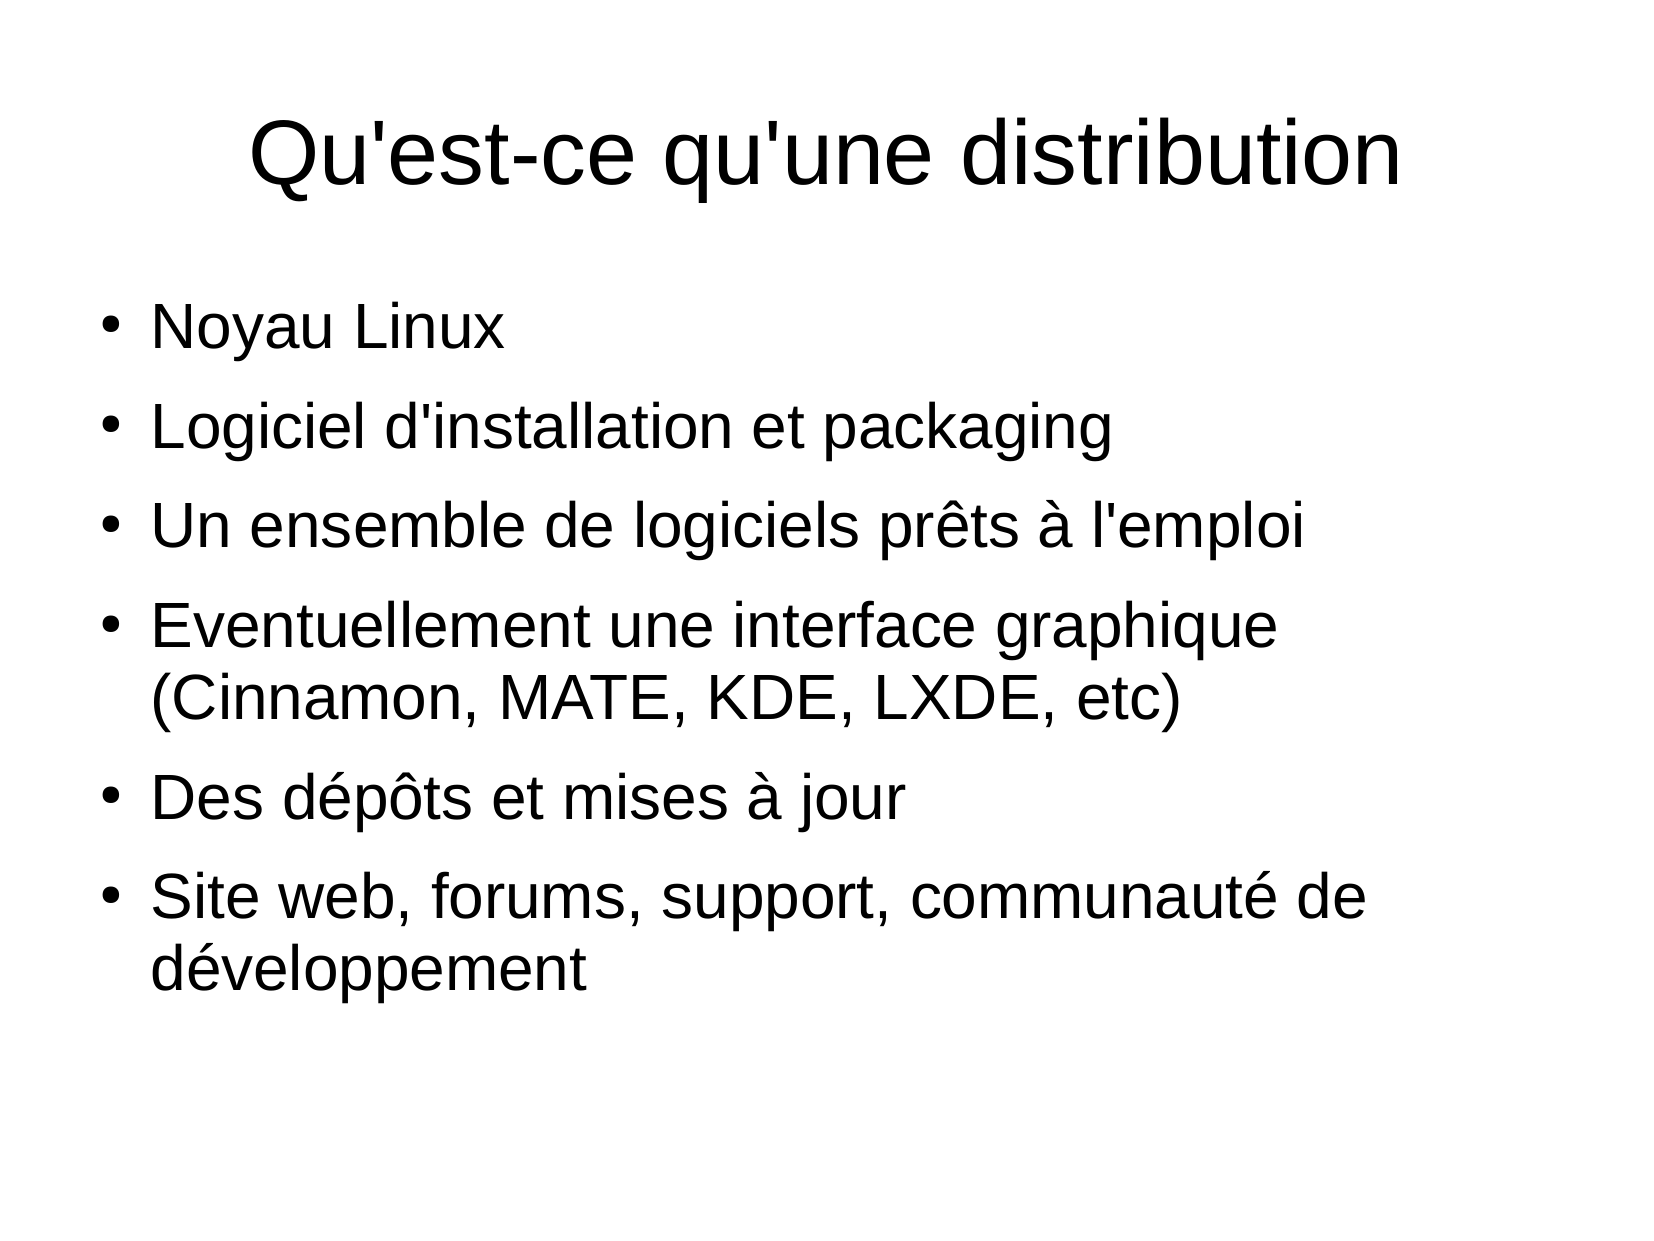

# Qu'est-ce qu'une distribution
Noyau Linux
Logiciel d'installation et packaging
Un ensemble de logiciels prêts à l'emploi
Eventuellement une interface graphique (Cinnamon, MATE, KDE, LXDE, etc)
Des dépôts et mises à jour
Site web, forums, support, communauté de développement